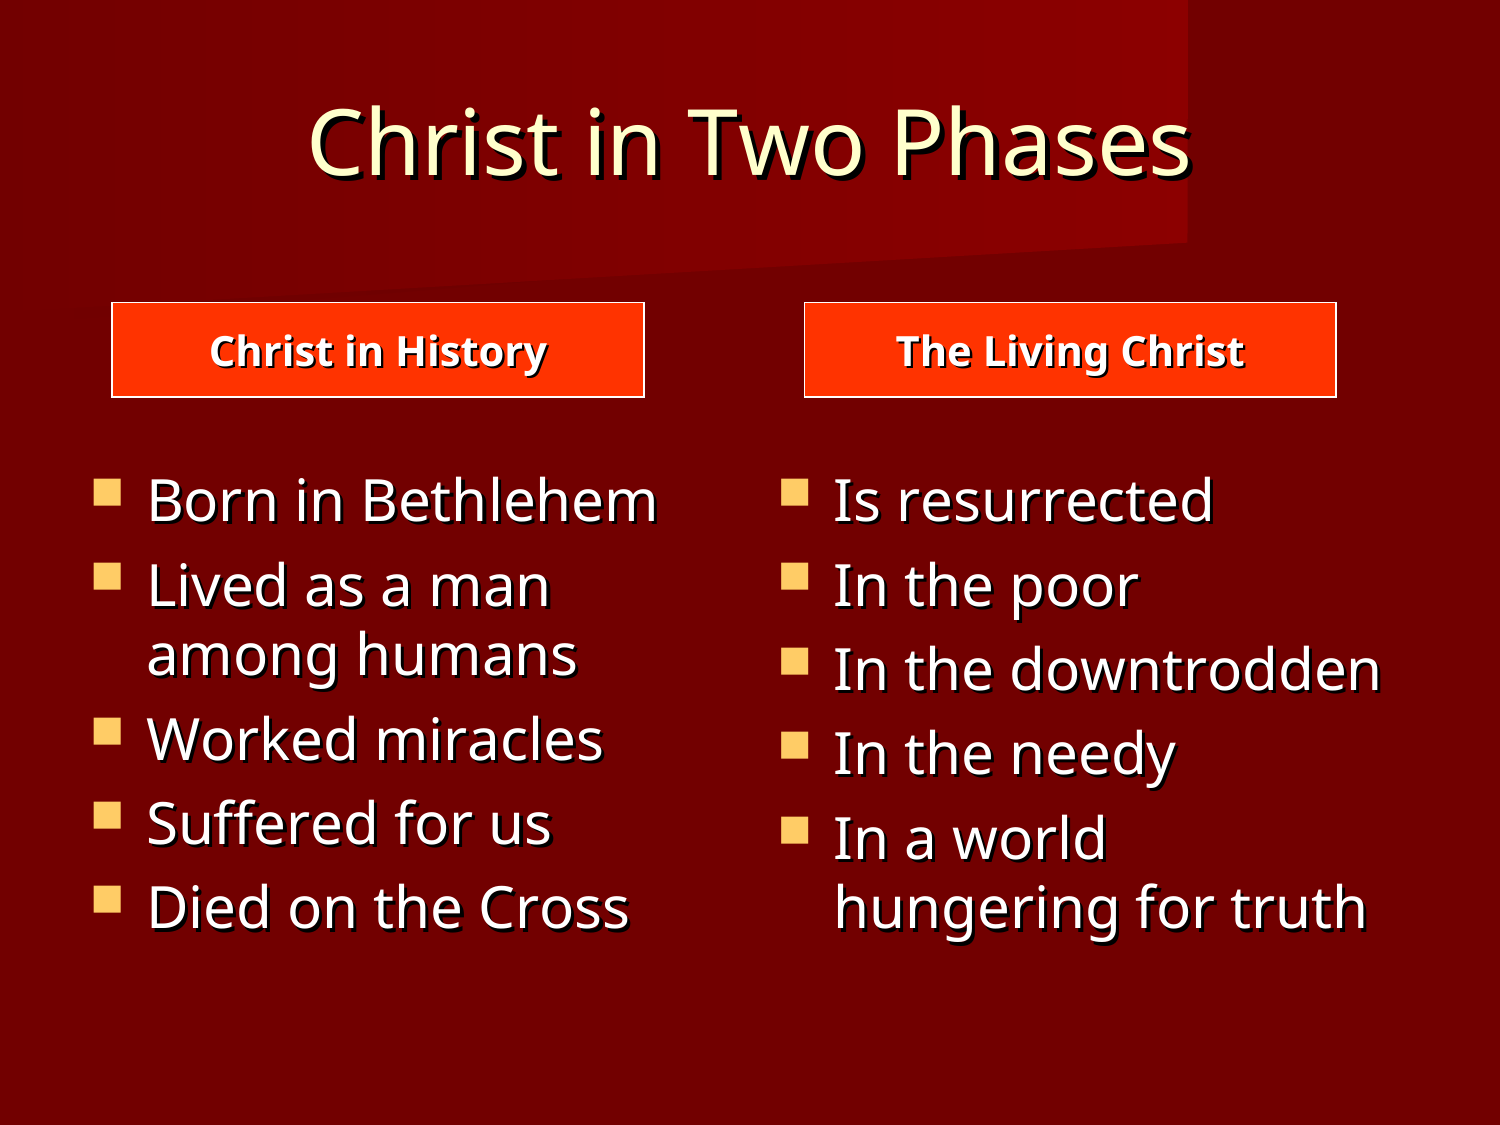

# Christ in Two Phases
Christ in History
The Living Christ
Born in Bethlehem
Lived as a man among humans
Worked miracles
Suffered for us
Died on the Cross
Is resurrected
In the poor
In the downtrodden
In the needy
In a world hungering for truth